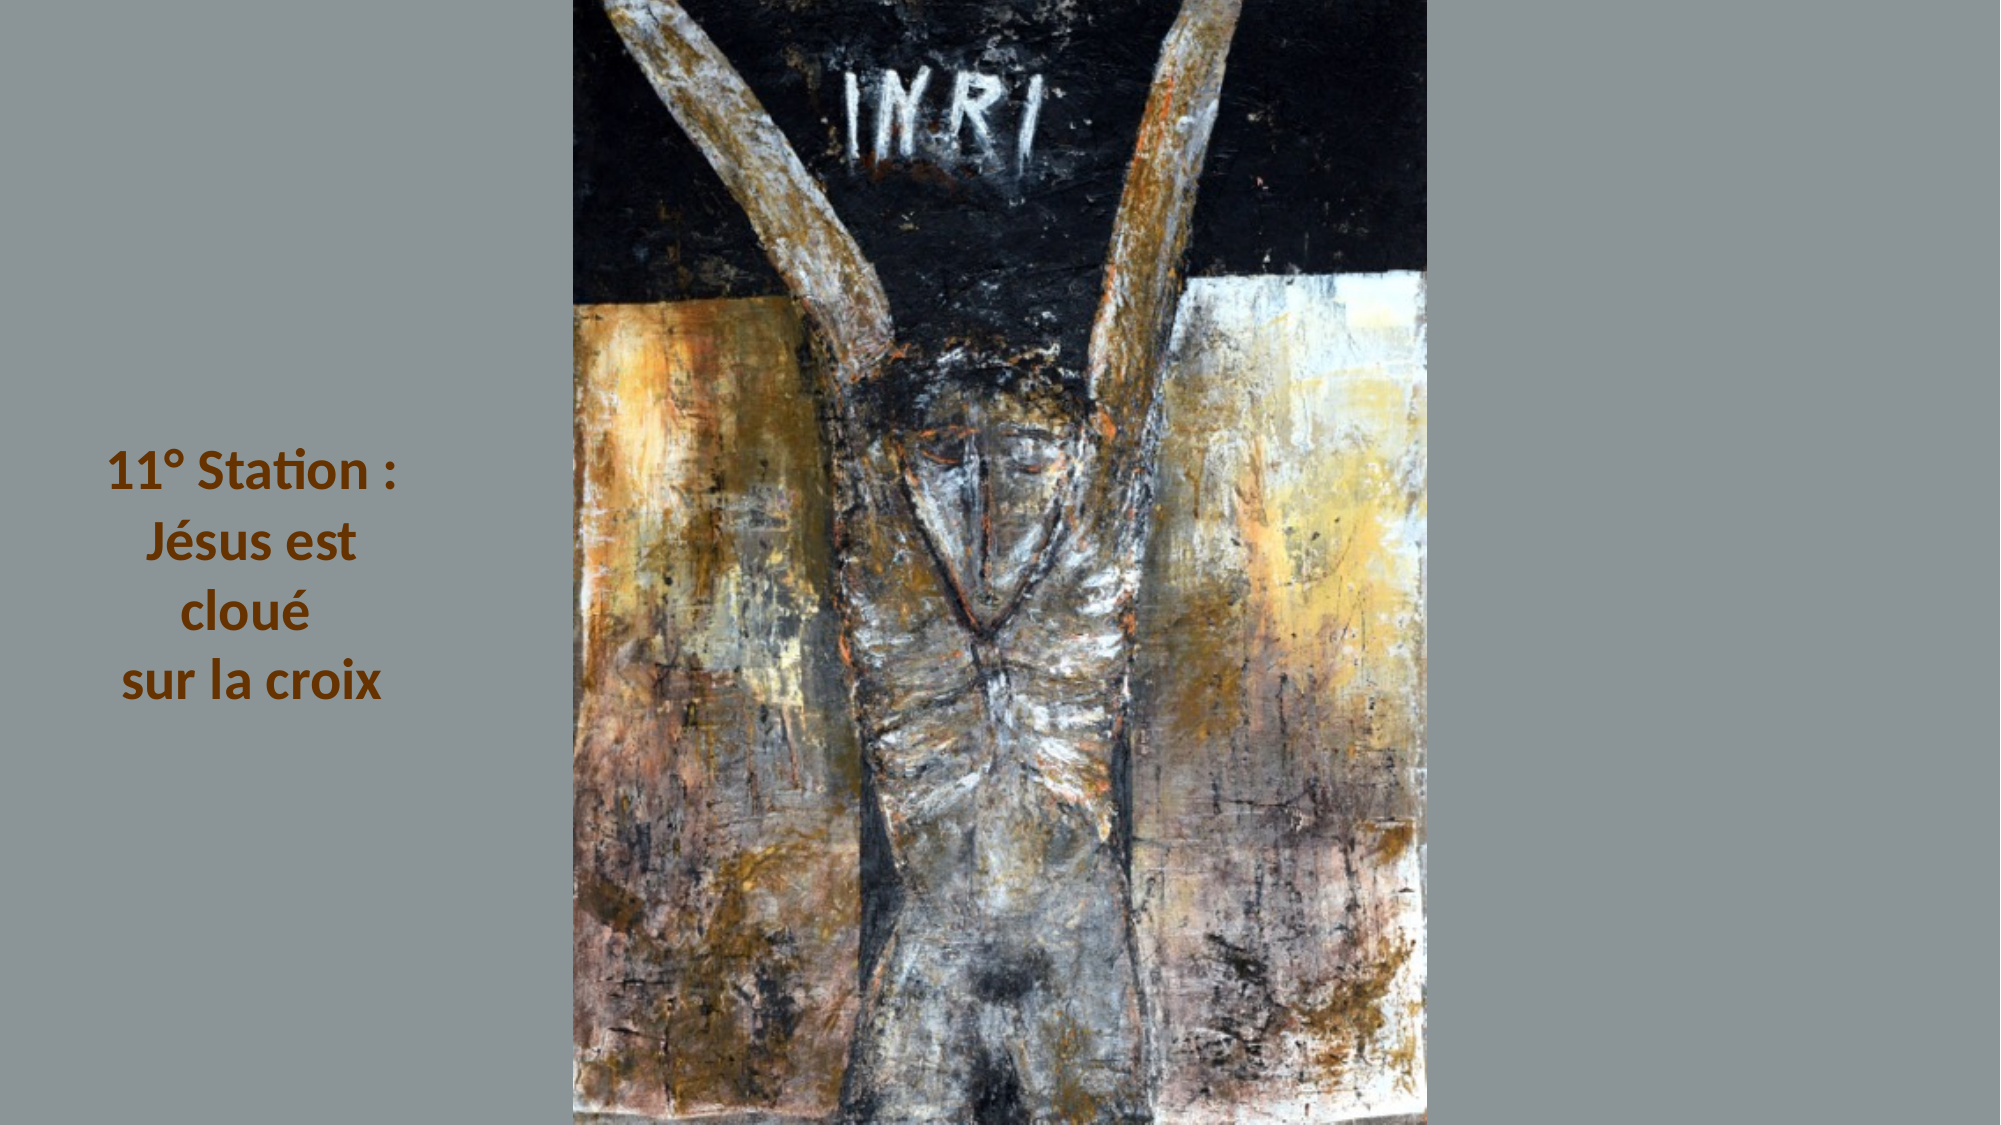

11° Station : Jésus est cloué
sur la croix